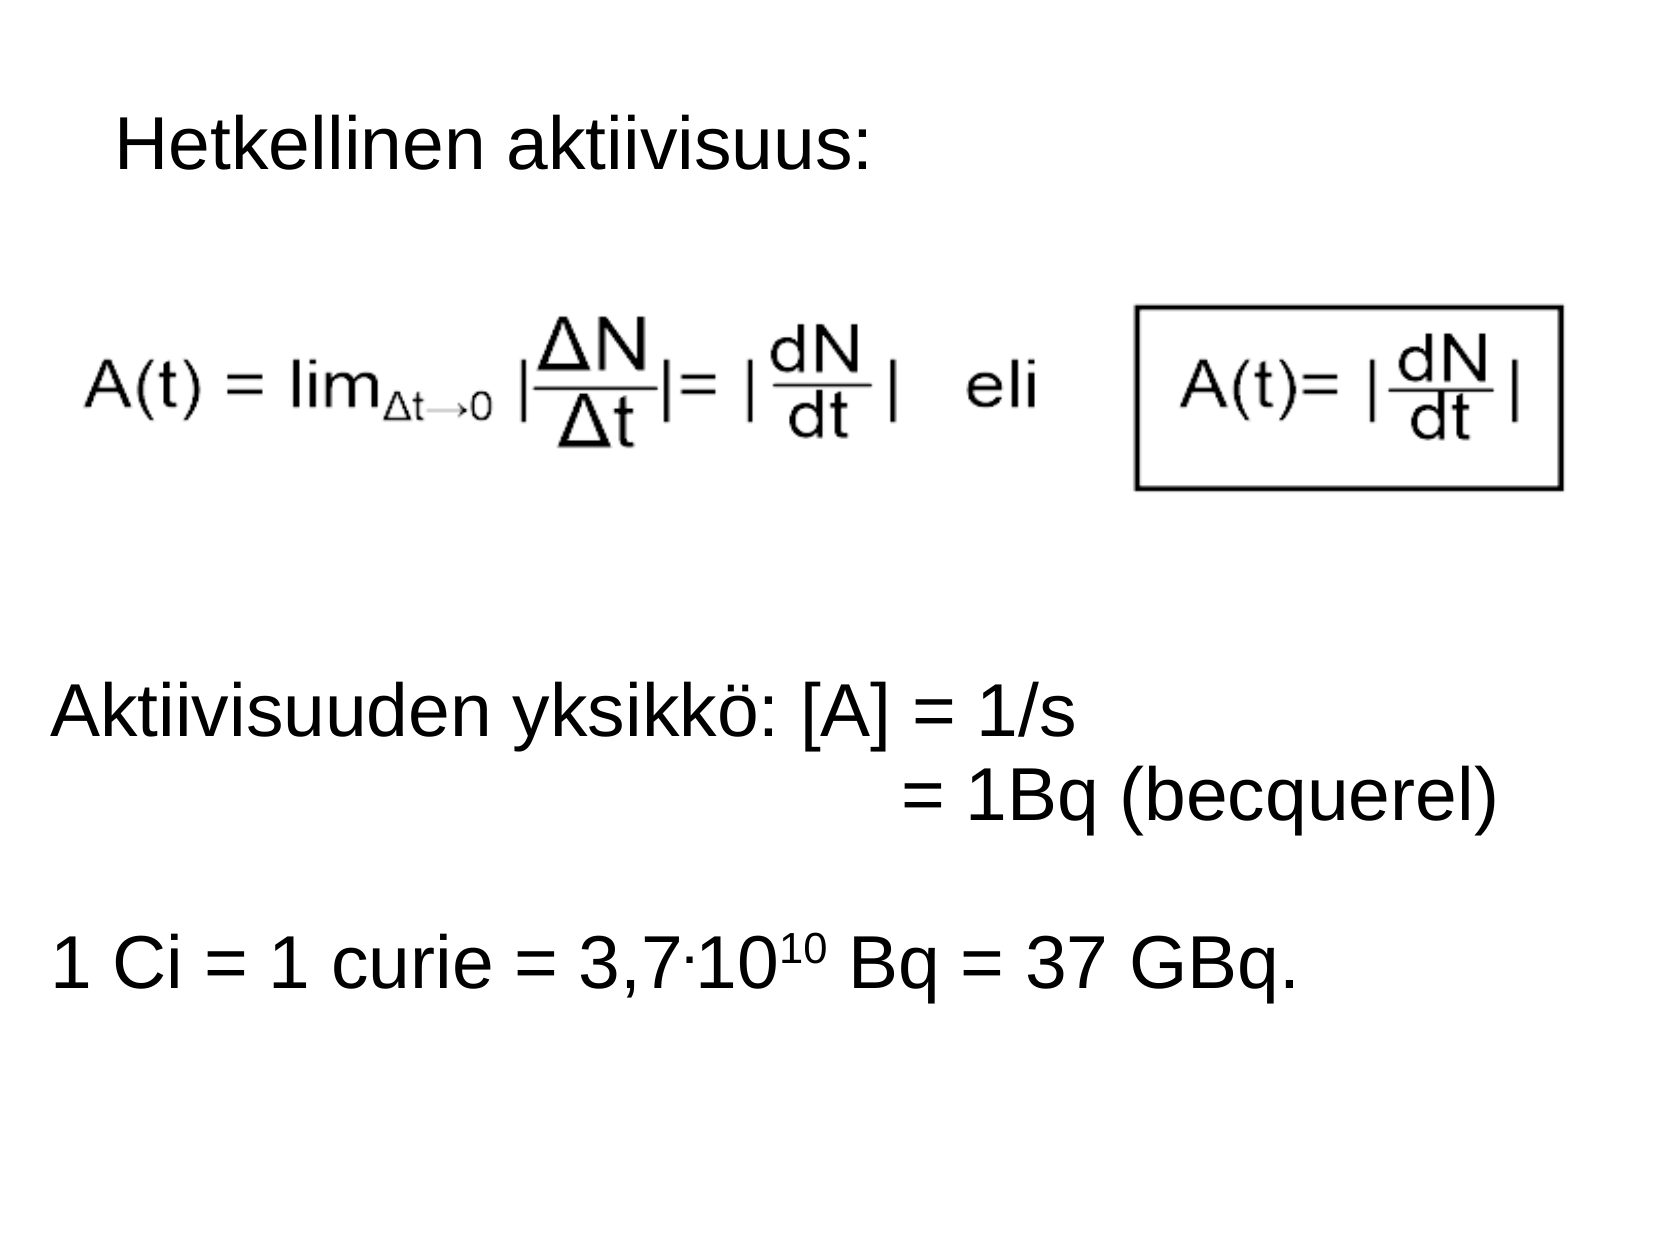

Hetkellinen aktiivisuus:
Aktiivisuuden yksikkö: [A] = 1/s
 = 1Bq (becquerel)
1 Ci = 1 curie = 3,7.1010 Bq = 37 GBq.